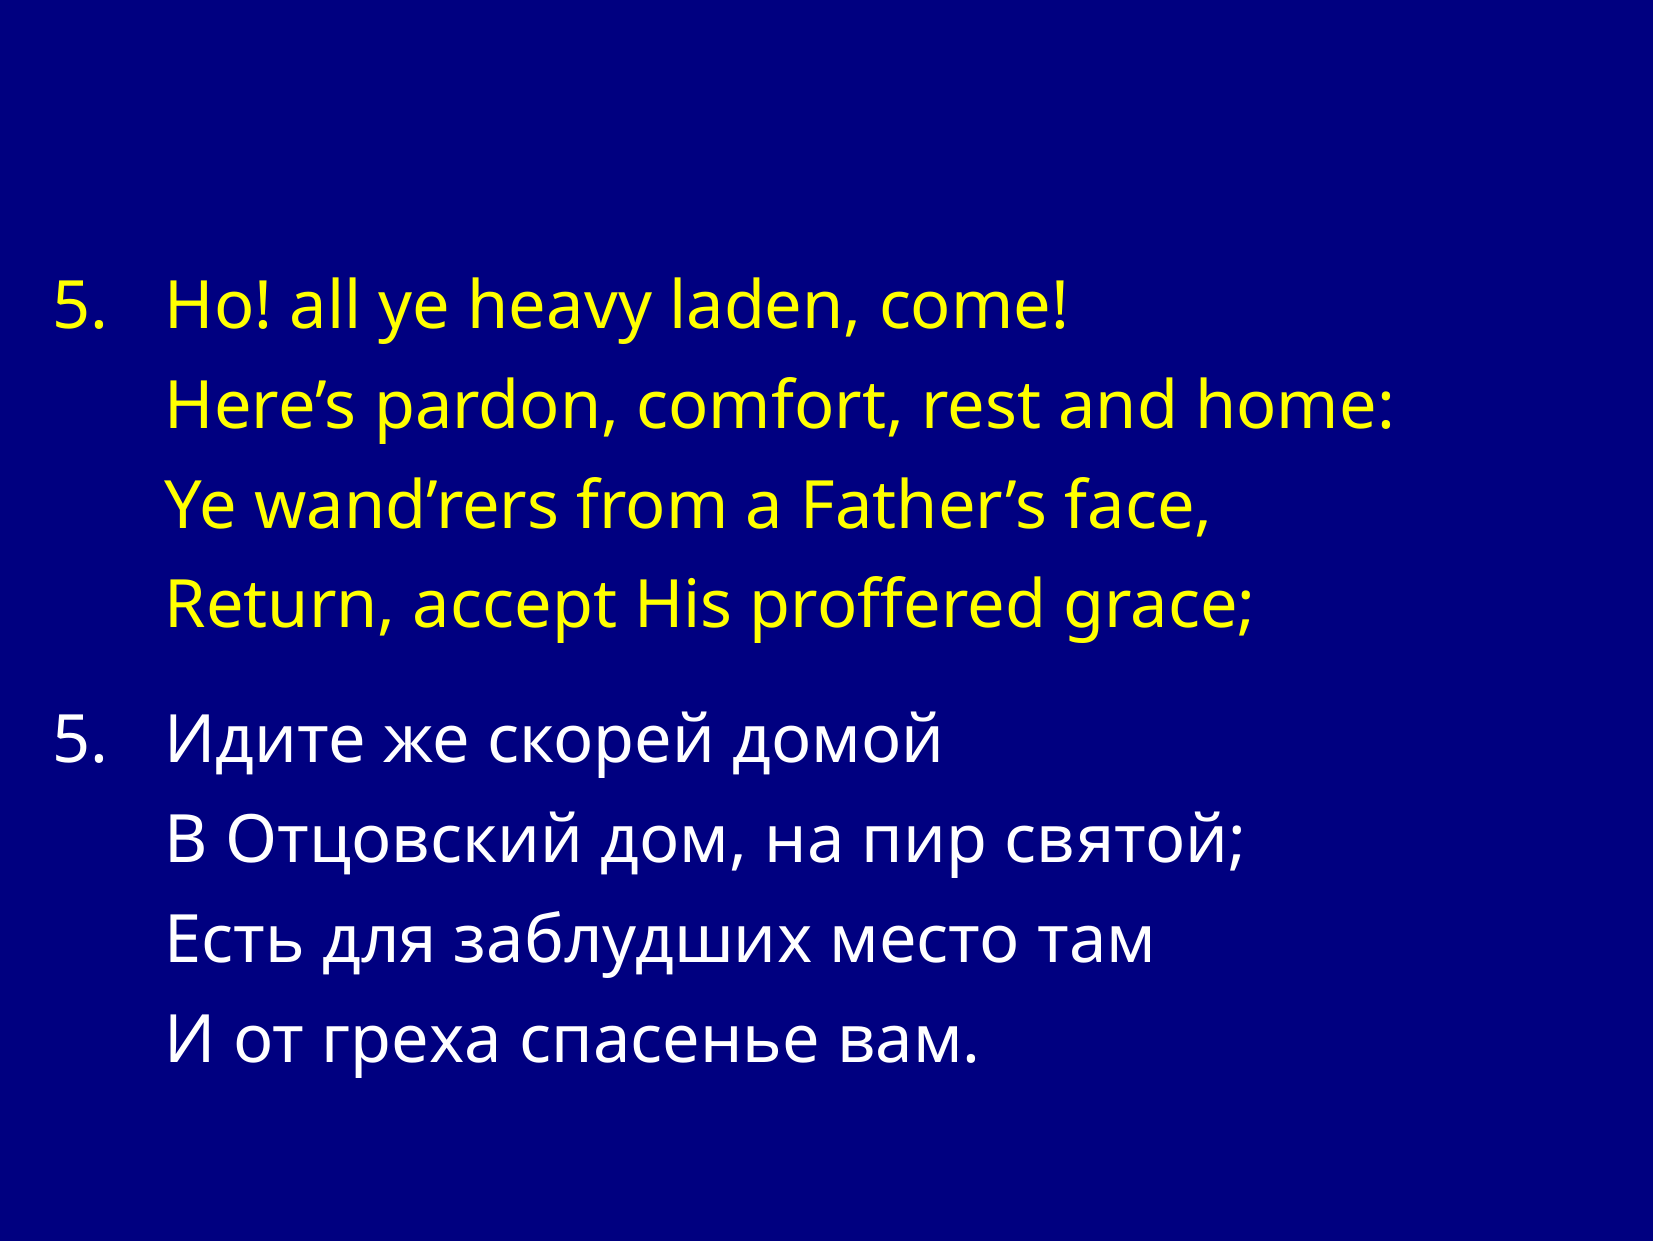

5.	Ho! all ye heavy laden, come!
	Here’s pardon, comfort, rest and home:
	Ye wand’rers from a Father’s face,
	Return, accept His proffered grace;
5.	Идите же скорей домой
	В Отцовский дом, на пир святой;
	Есть для заблудших место там
	И от греха спасенье вам.